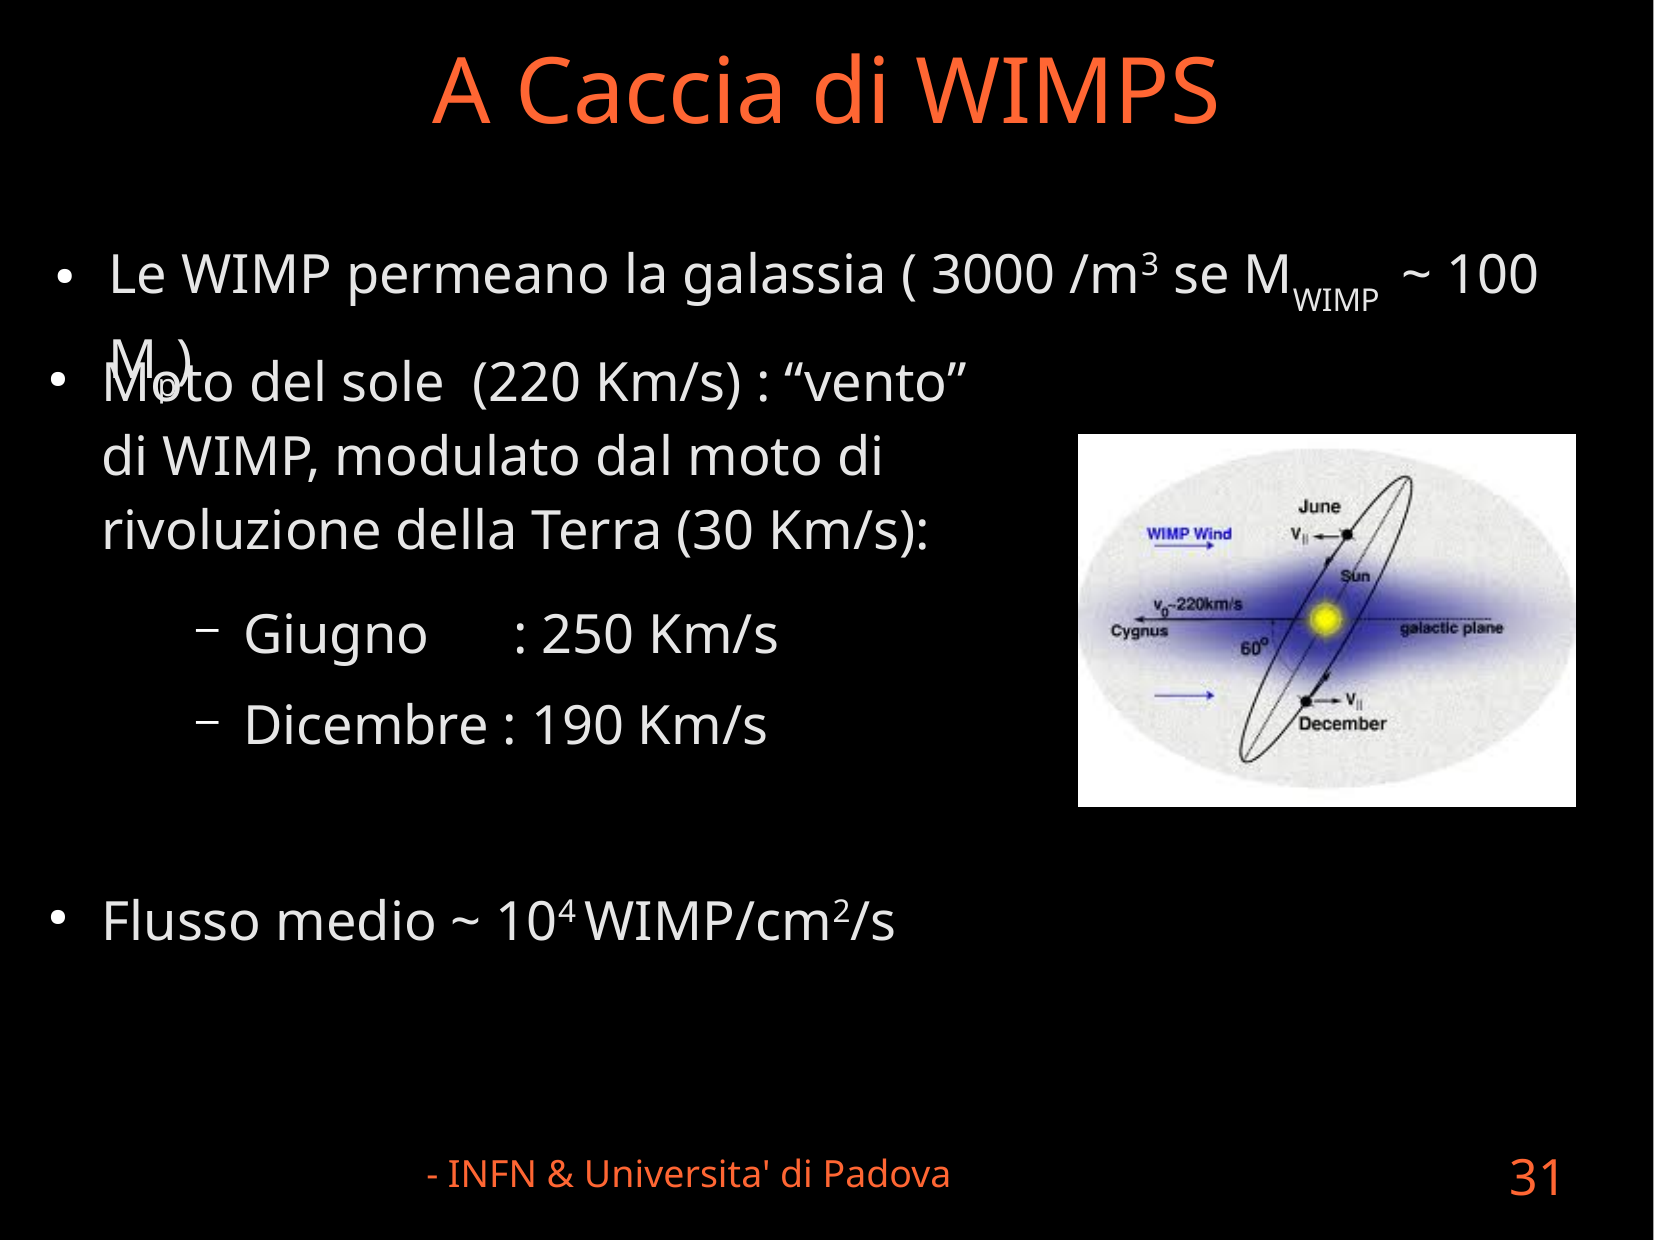

# A Caccia di WIMPS
Le WIMP permeano la galassia ( 3000 /m3 se MWIMP ~ 100 Mp)
Moto del sole (220 Km/s) : “vento” di WIMP, modulato dal moto di rivoluzione della Terra (30 Km/s):
Giugno : 250 Km/s
Dicembre : 190 Km/s
Flusso medio ~ 104 WIMP/cm2/s